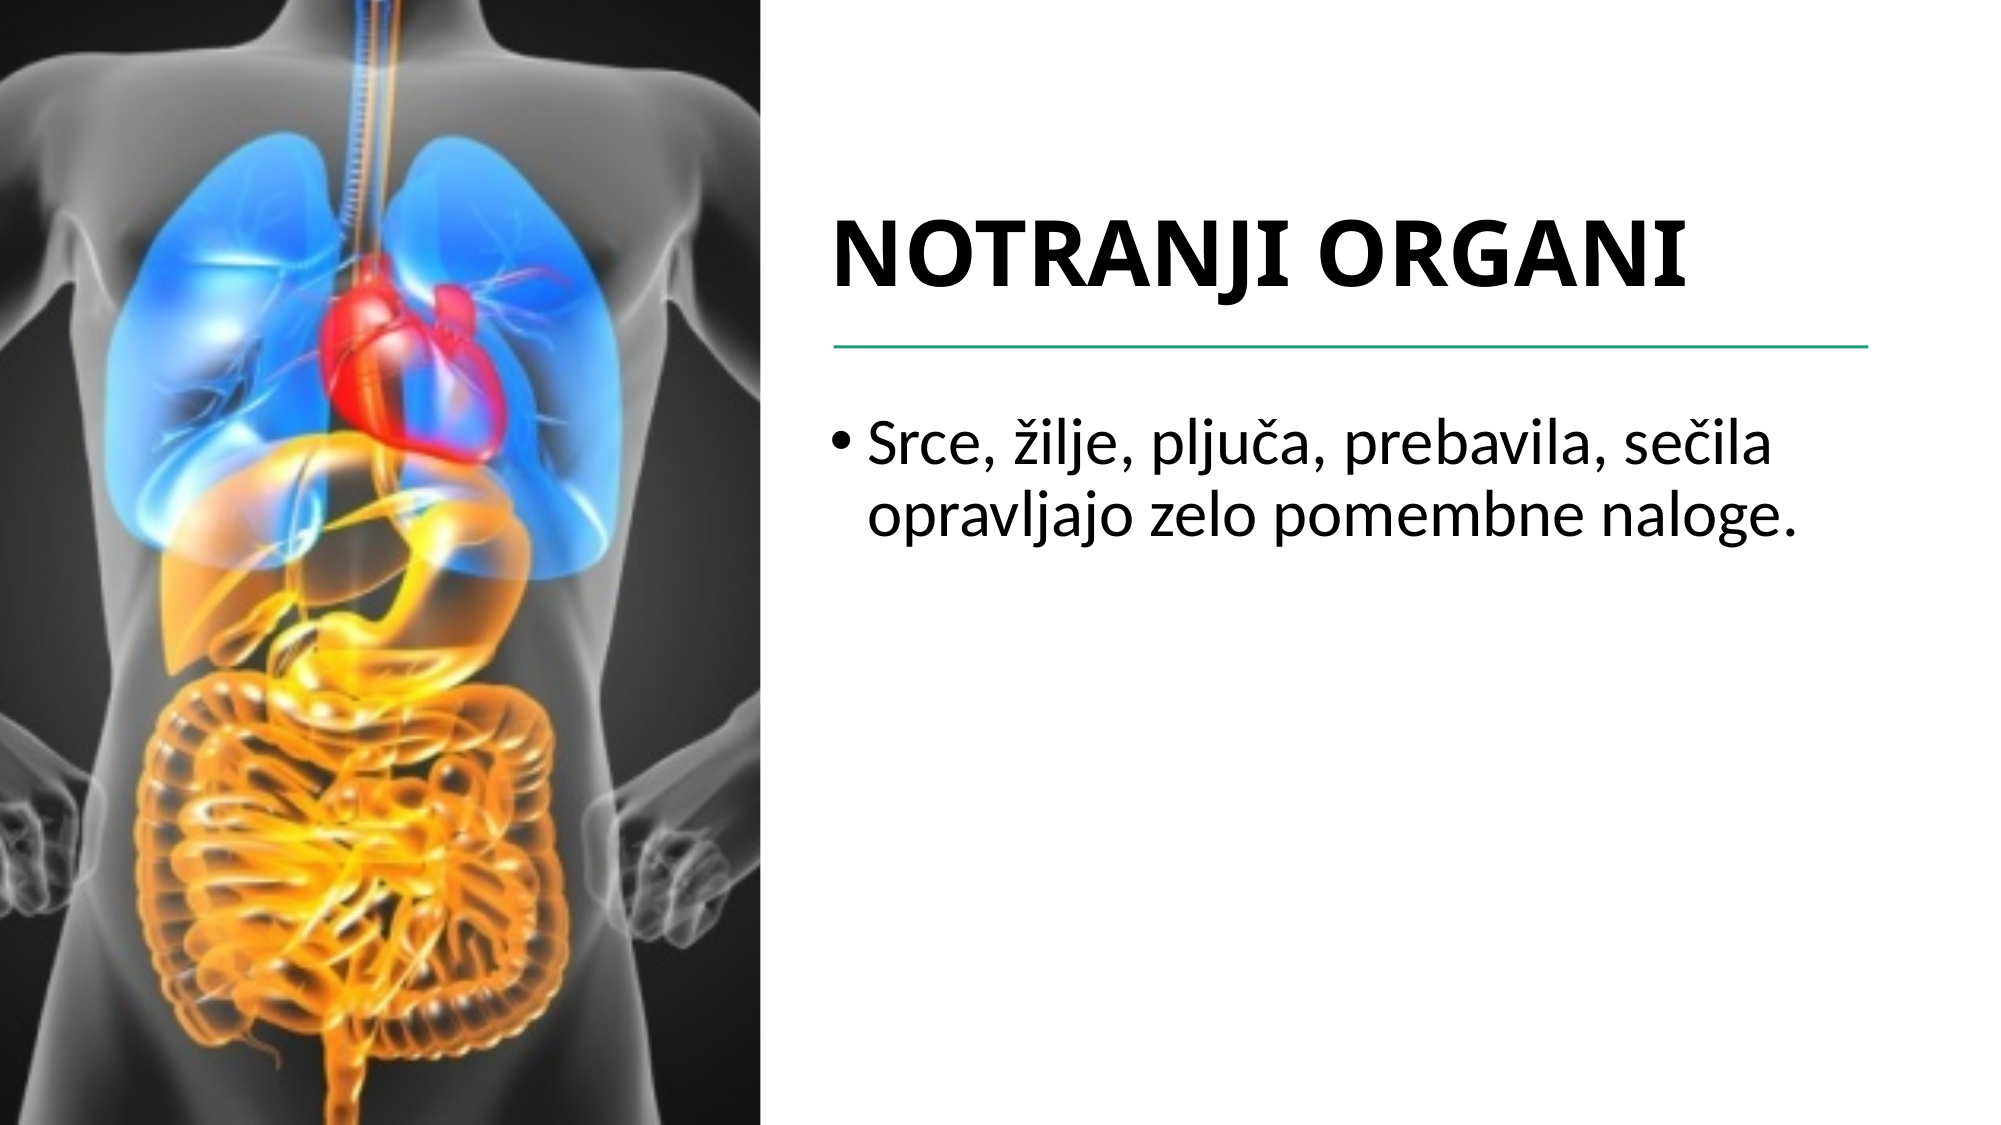

# NOTRANJI ORGANI
Srce, žilje, pljuča, prebavila, sečila opravljajo zelo pomembne naloge.